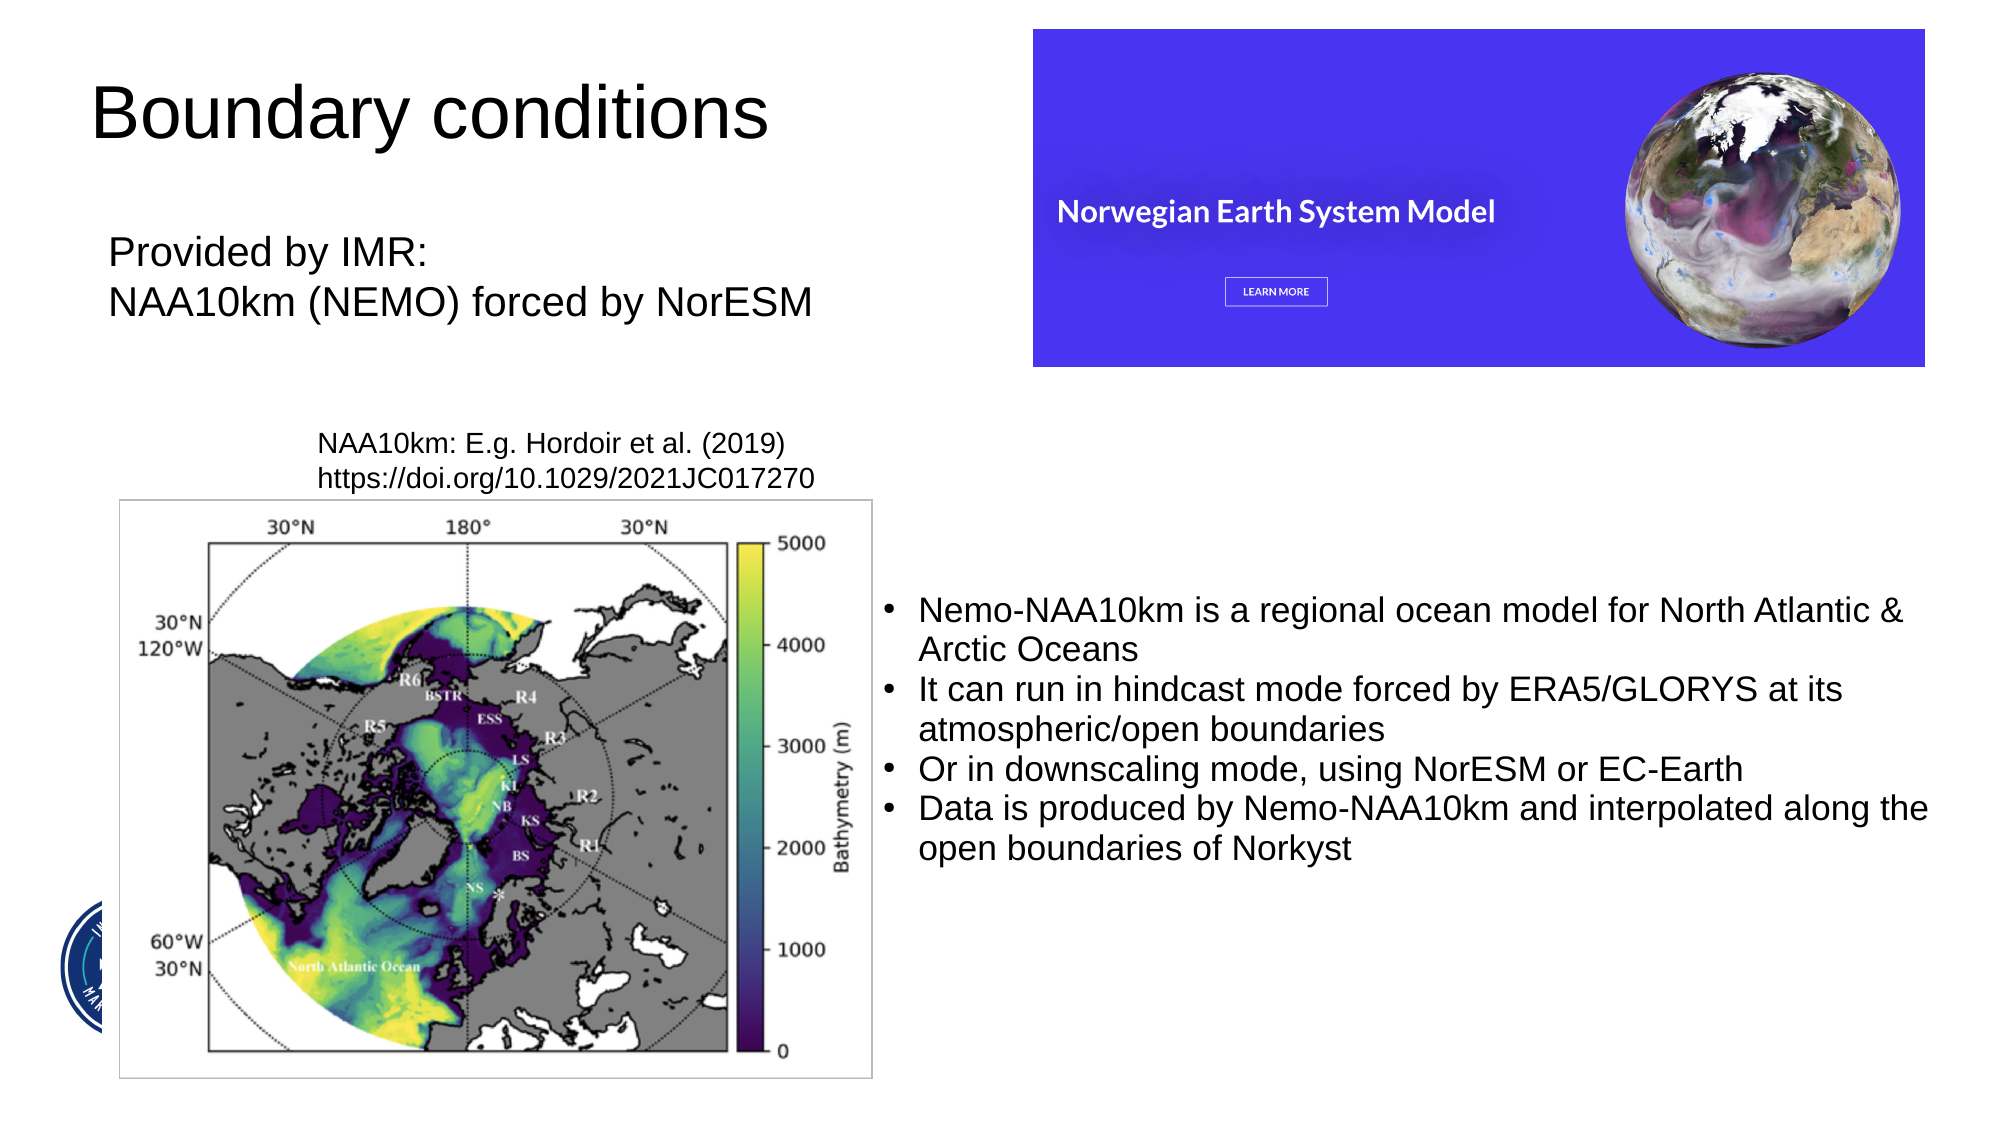

Boundary conditions
Provided by IMR:
NAA10km (NEMO) forced by NorESM
NAA10km: E.g. Hordoir et al. (2019)
https://doi.org/10.1029/2021JC017270
https://www.noresm.org/
Nemo-NAA10km is a regional ocean model for North Atlantic & Arctic Oceans
It can run in hindcast mode forced by ERA5/GLORYS at its atmospheric/open boundaries
Or in downscaling mode, using NorESM or EC-Earth
Data is produced by Nemo-NAA10km and interpolated along the open boundaries of Norkyst